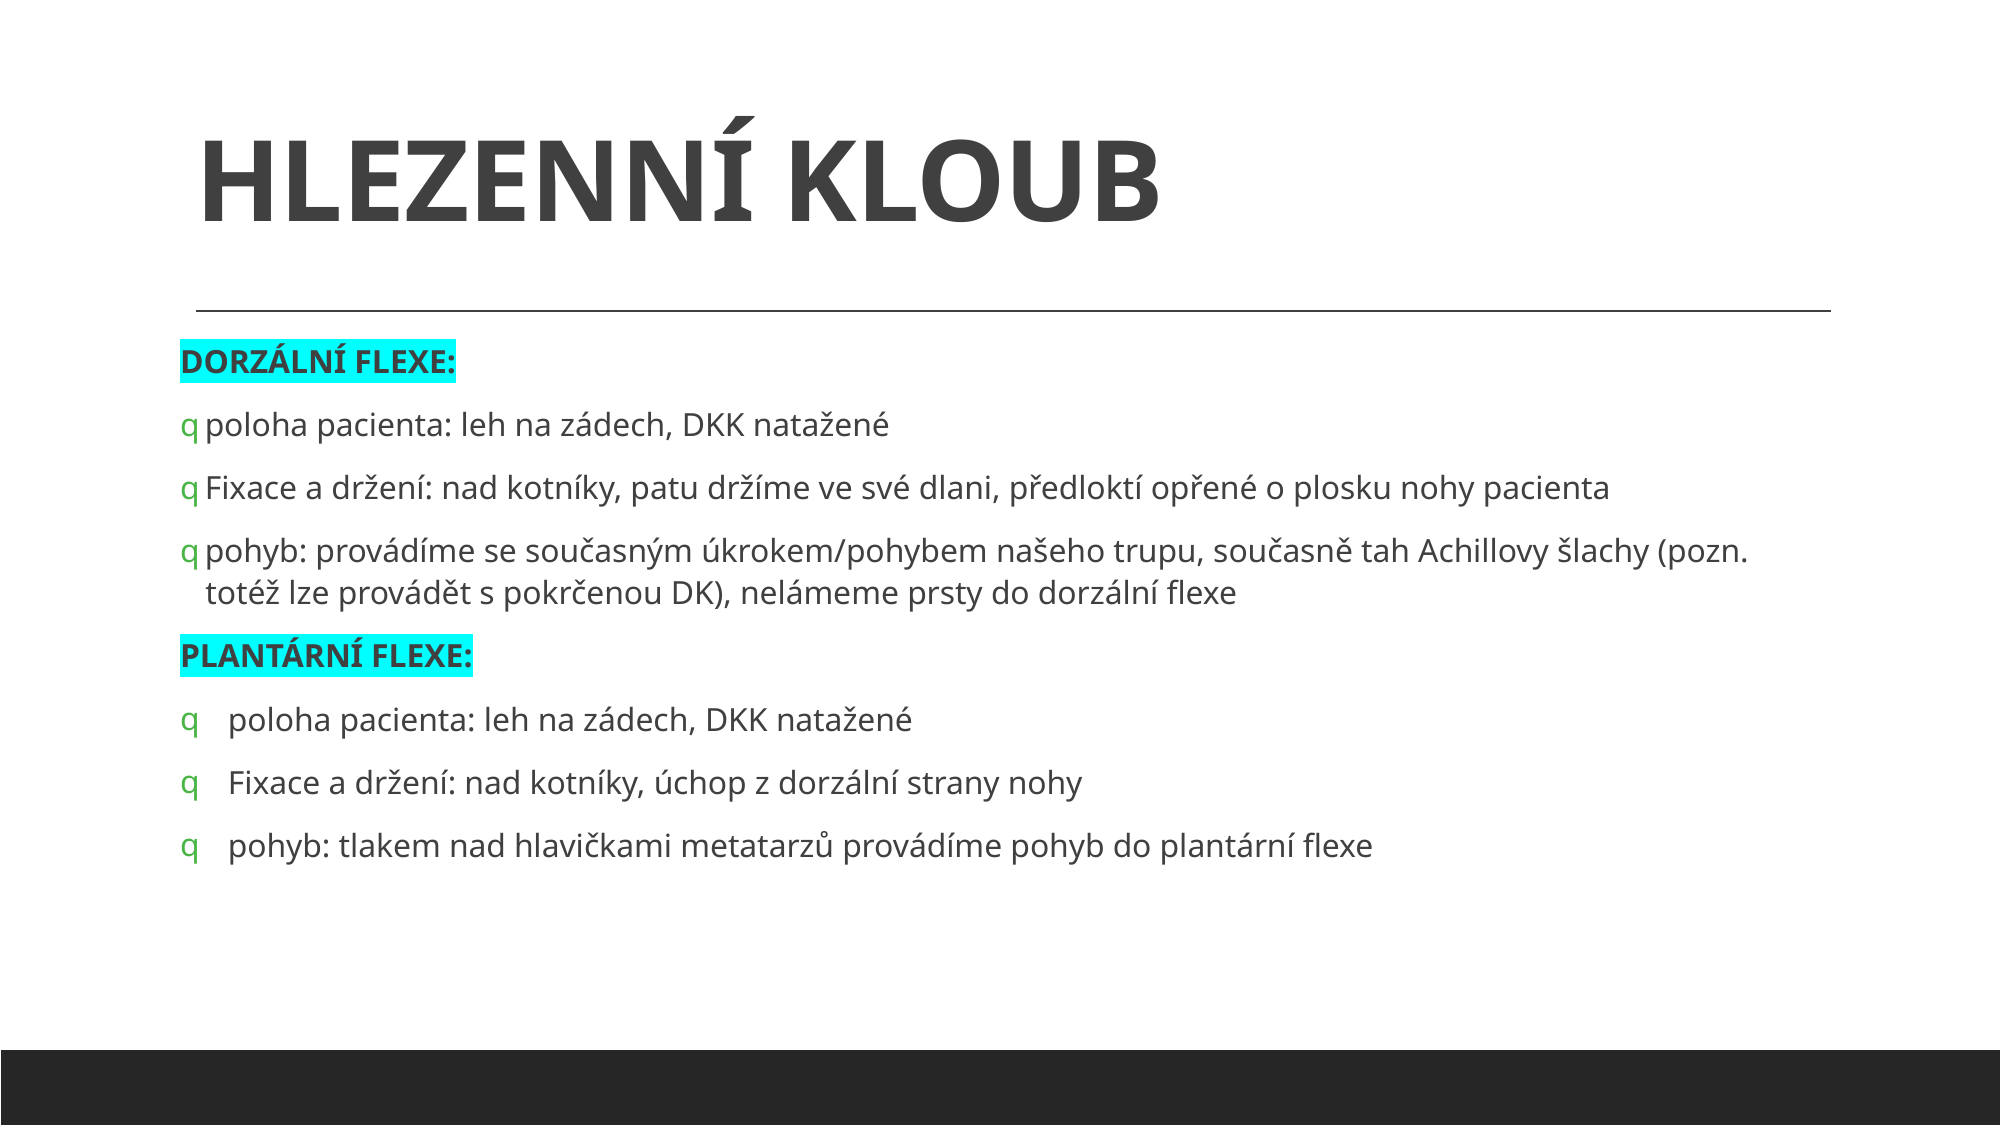

# HLEZENNÍ KLOUB
DORZÁLNÍ FLEXE:
 poloha pacienta: leh na zádech, DKK natažené
 Fixace a držení: nad kotníky, patu držíme ve své dlani, předloktí opřené o plosku nohy pacienta
 pohyb: provádíme se současným úkrokem/pohybem našeho trupu, současně tah Achillovy šlachy (pozn. totéž lze provádět s pokrčenou DK), nelámeme prsty do dorzální flexe
PLANTÁRNÍ FLEXE:
poloha pacienta: leh na zádech, DKK natažené
Fixace a držení: nad kotníky, úchop z dorzální strany nohy
pohyb: tlakem nad hlavičkami metatarzů provádíme pohyb do plantární flexe